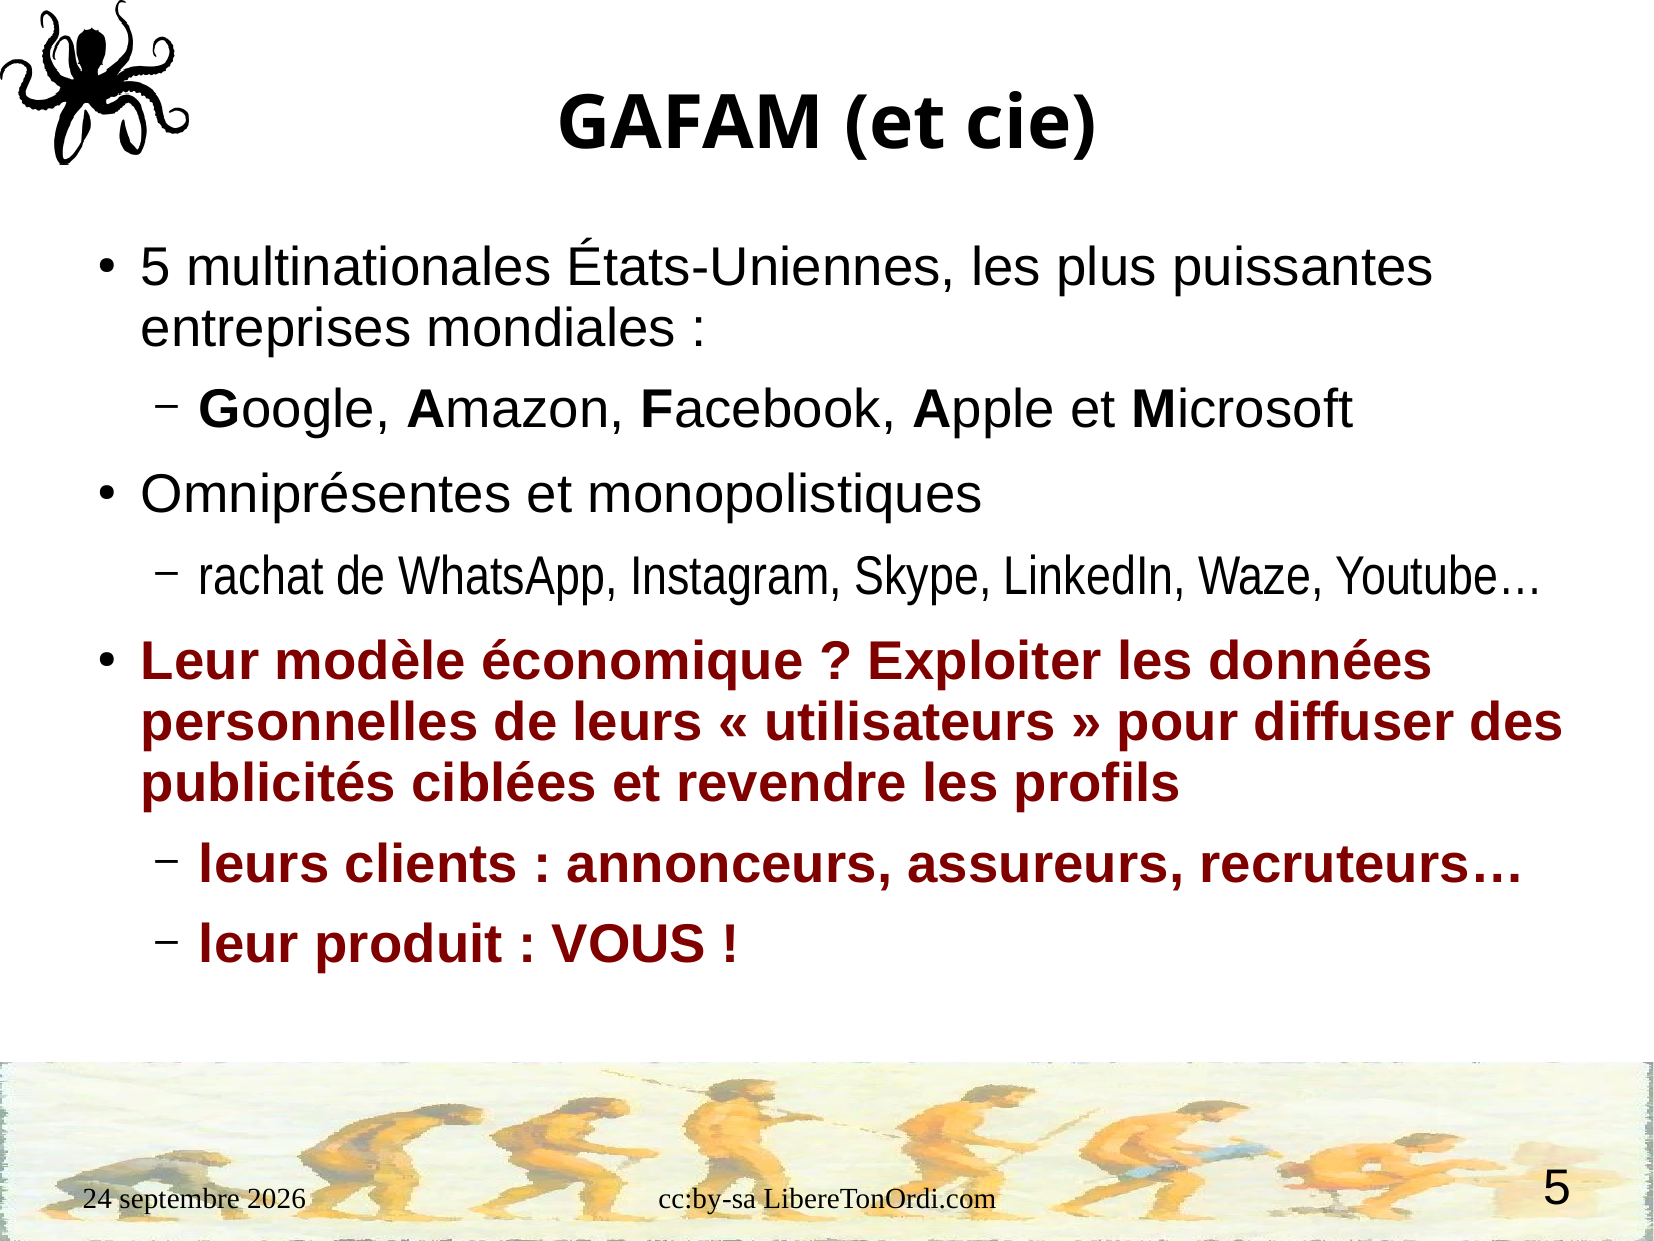

# GAFAM (et cie)
5 multinationales États-Uniennes, les plus puissantes entreprises mondiales :
Google, Amazon, Facebook, Apple et Microsoft
Omniprésentes et monopolistiques
rachat de WhatsApp, Instagram, Skype, LinkedIn, Waze, Youtube…
Leur modèle économique ? Exploiter les données personnelles de leurs « utilisateurs » pour diffuser des publicités ciblées et revendre les profils
leurs clients : annonceurs, assureurs, recruteurs…
leur produit : VOUS !
cc:by-sa LibereTonOrdi.com
5